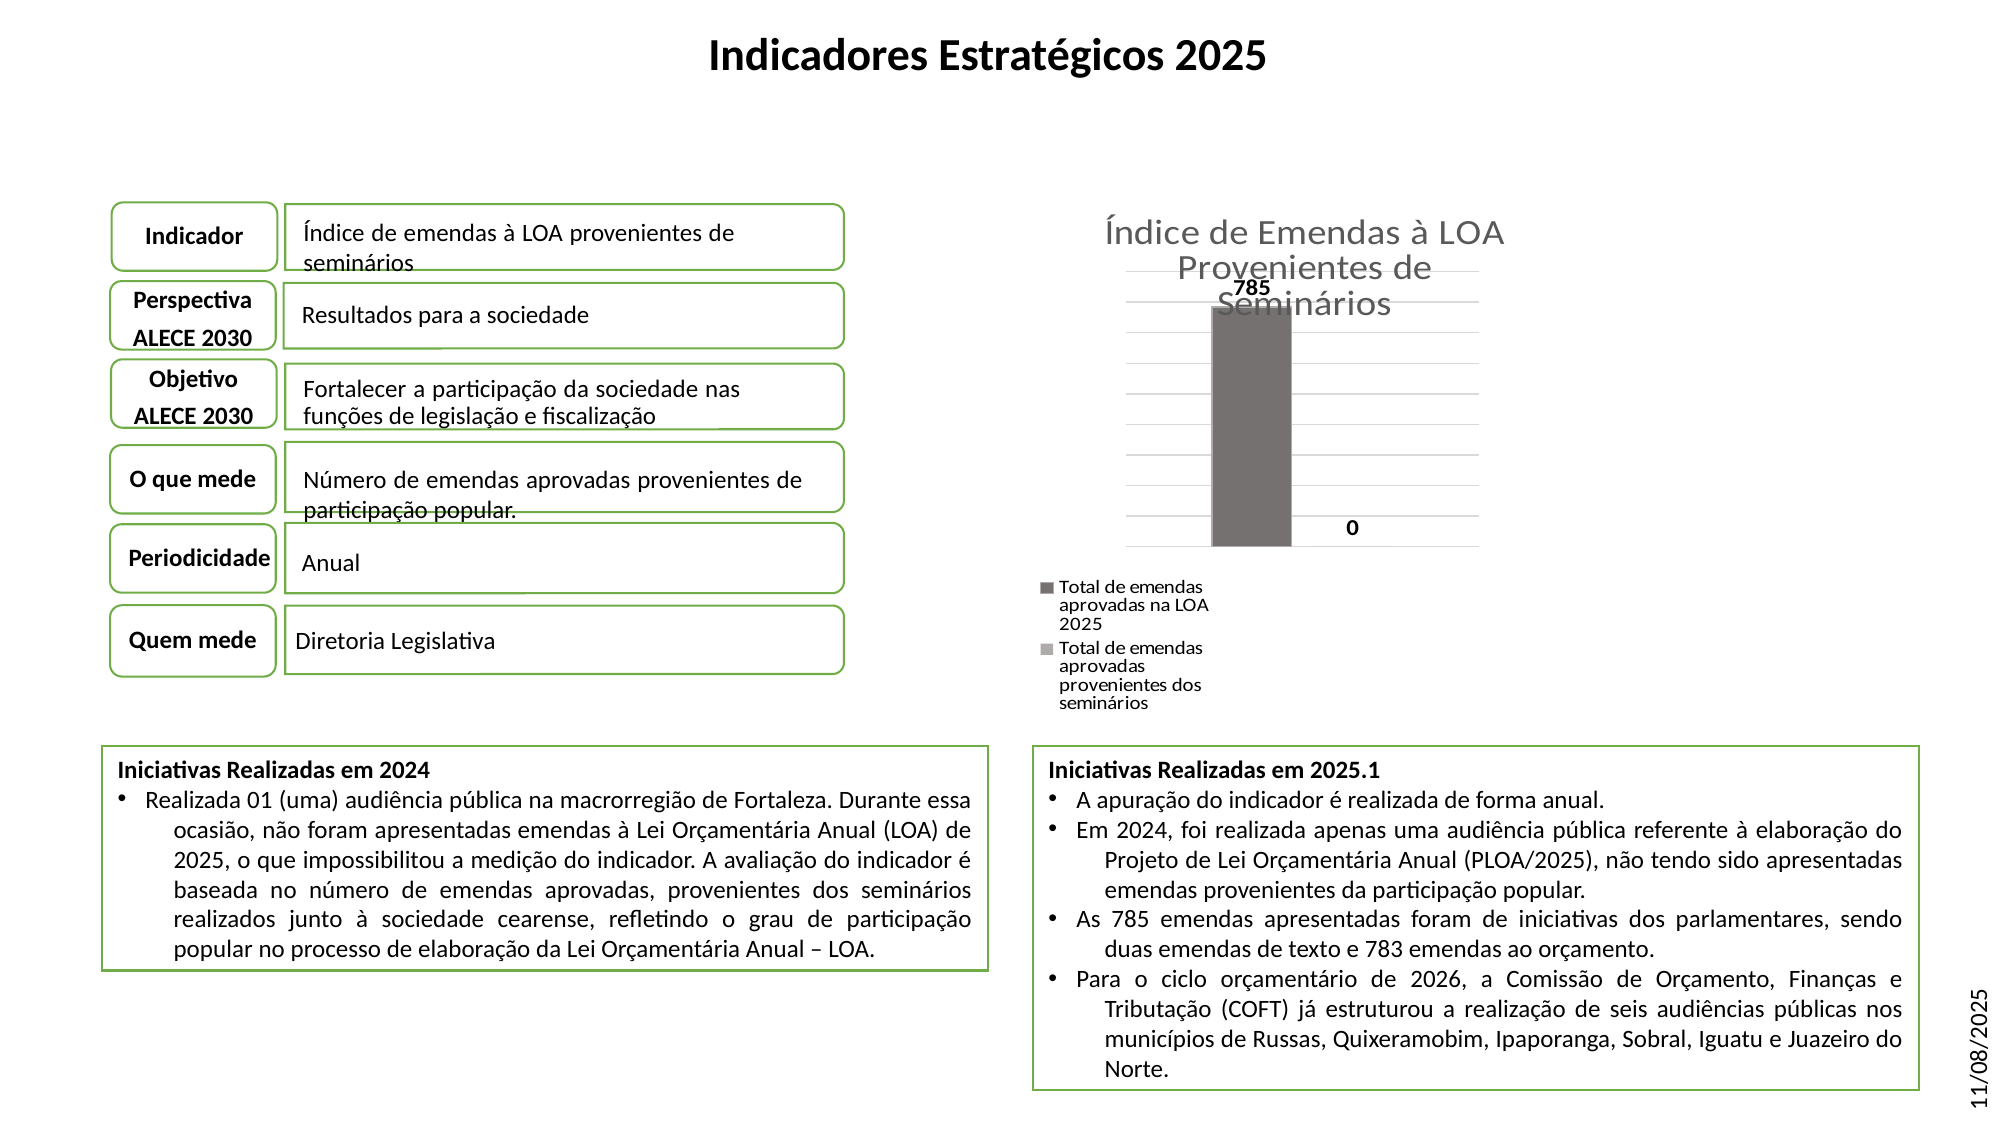

# Indicadores Estratégicos 2025
### Chart: Índice de Emendas à LOA Provenientes de Seminários
| Category | Total de emendas aprovadas na LOA 2025 | Total de emendas aprovadas provenientes dos seminários |
|---|---|---|
| Índice de emendas à LOA provenientes de seminários | 785.0 | 0.0 |
Indicador
Índice de emendas à LOA provenientes de seminários
Perspectiva
ALECE 2030
Resultados para a sociedade
Objetivo
ALECE 2030
Fortalecer a participação da sociedade nas funções de legislação e fiscalização
Número de emendas aprovadas provenientes de participação popular.
O que mede
Anual
Periodicidade
Quem mede
Diretoria Legislativa
Iniciativas Realizadas em 2024
Realizada 01 (uma) audiência pública na macrorregião de Fortaleza. Durante essa ocasião, não foram apresentadas emendas à Lei Orçamentária Anual (LOA) de 2025, o que impossibilitou a medição do indicador. A avaliação do indicador é baseada no número de emendas aprovadas, provenientes dos seminários realizados junto à sociedade cearense, refletindo o grau de participação popular no processo de elaboração da Lei Orçamentária Anual – LOA.
Iniciativas Realizadas em 2025.1
A apuração do indicador é realizada de forma anual.
Em 2024, foi realizada apenas uma audiência pública referente à elaboração do Projeto de Lei Orçamentária Anual (PLOA/2025), não tendo sido apresentadas emendas provenientes da participação popular.
As 785 emendas apresentadas foram de iniciativas dos parlamentares, sendo duas emendas de texto e 783 emendas ao orçamento.
Para o ciclo orçamentário de 2026, a Comissão de Orçamento, Finanças e Tributação (COFT) já estruturou a realização de seis audiências públicas nos municípios de Russas, Quixeramobim, Ipaporanga, Sobral, Iguatu e Juazeiro do Norte.
11/08/2025